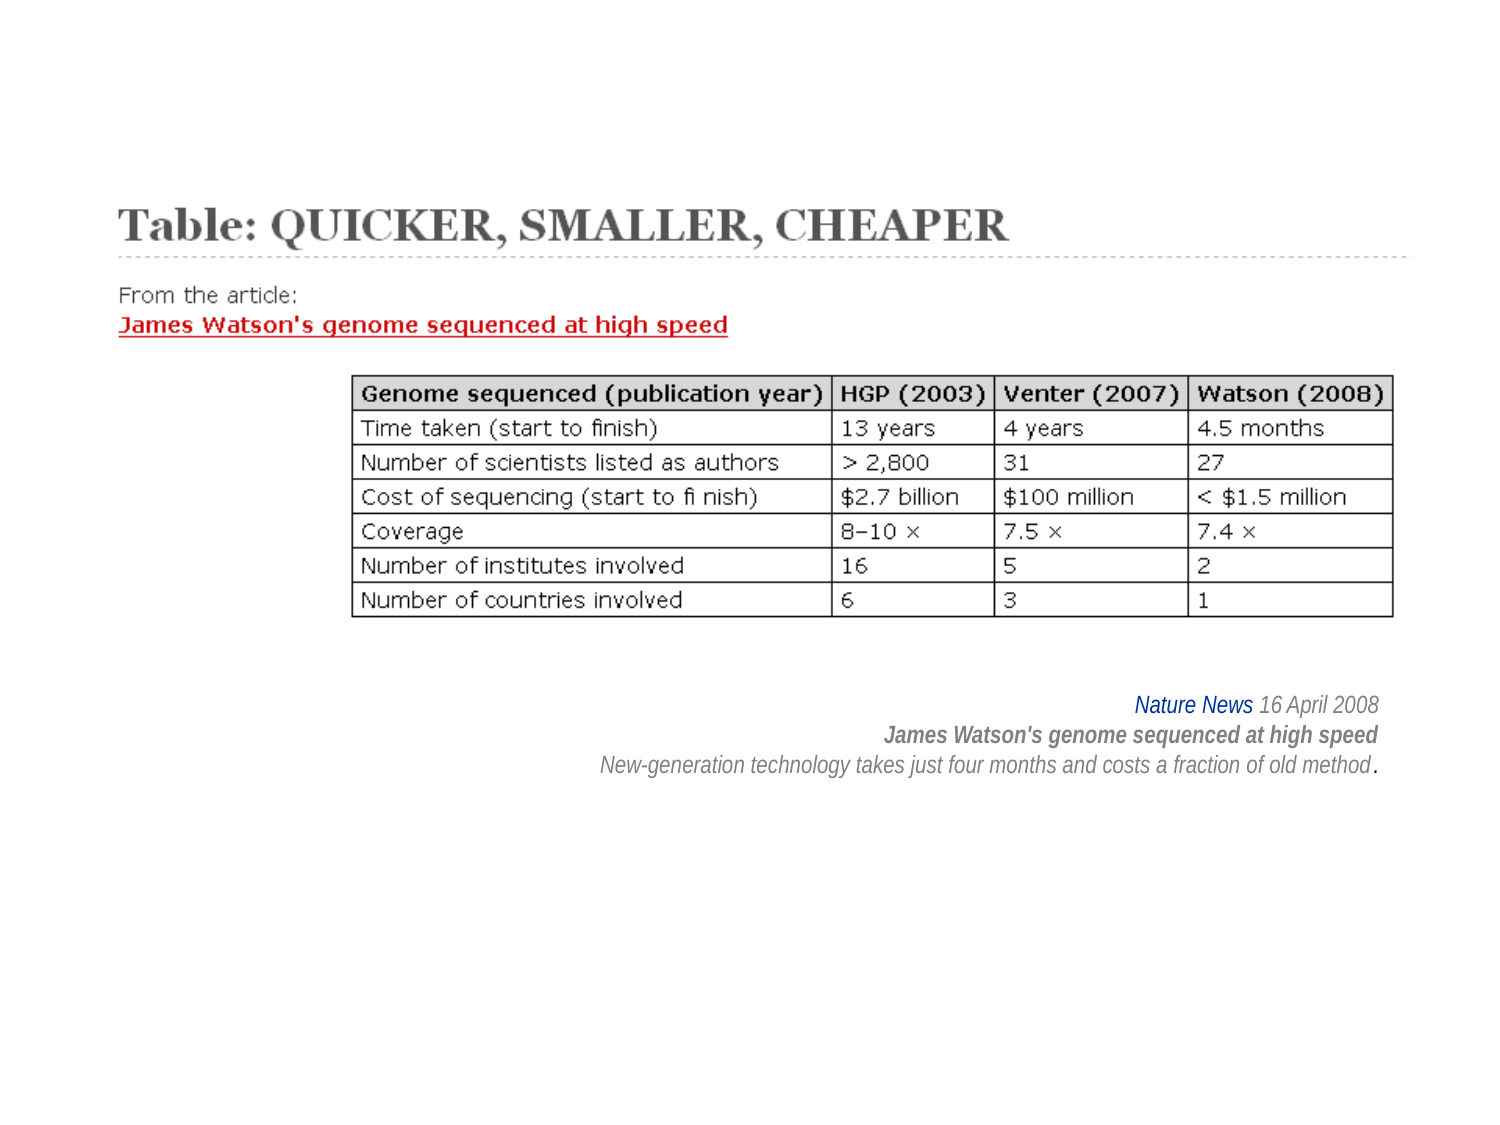

Nature News 16 April 2008
James Watson's genome sequenced at high speed
New-generation technology takes just four months and costs a fraction of old method.